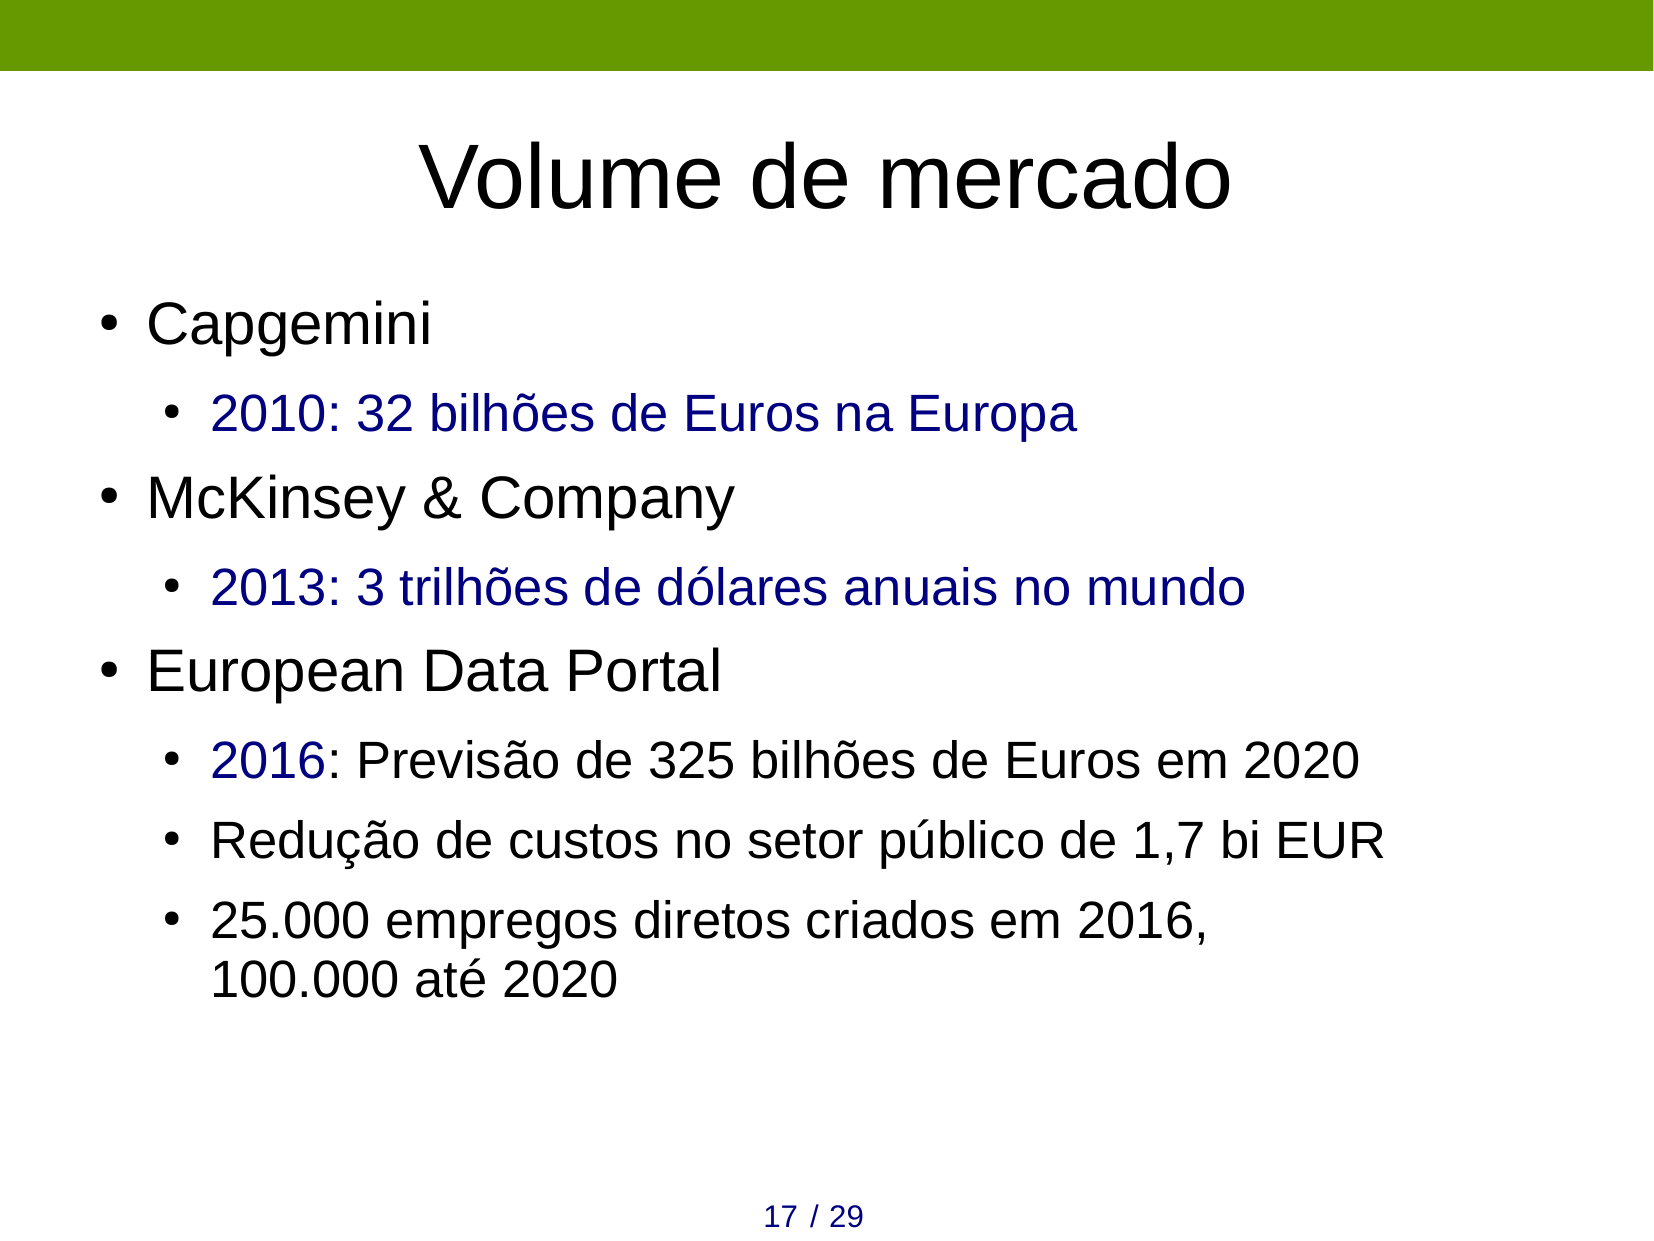

# Volume de mercado
Capgemini
2010: 32 bilhões de Euros na Europa
McKinsey & Company
2013: 3 trilhões de dólares anuais no mundo
European Data Portal
2016: Previsão de 325 bilhões de Euros em 2020
Redução de custos no setor público de 1,7 bi EUR
25.000 empregos diretos criados em 2016,
100.000 até 2020
/
29